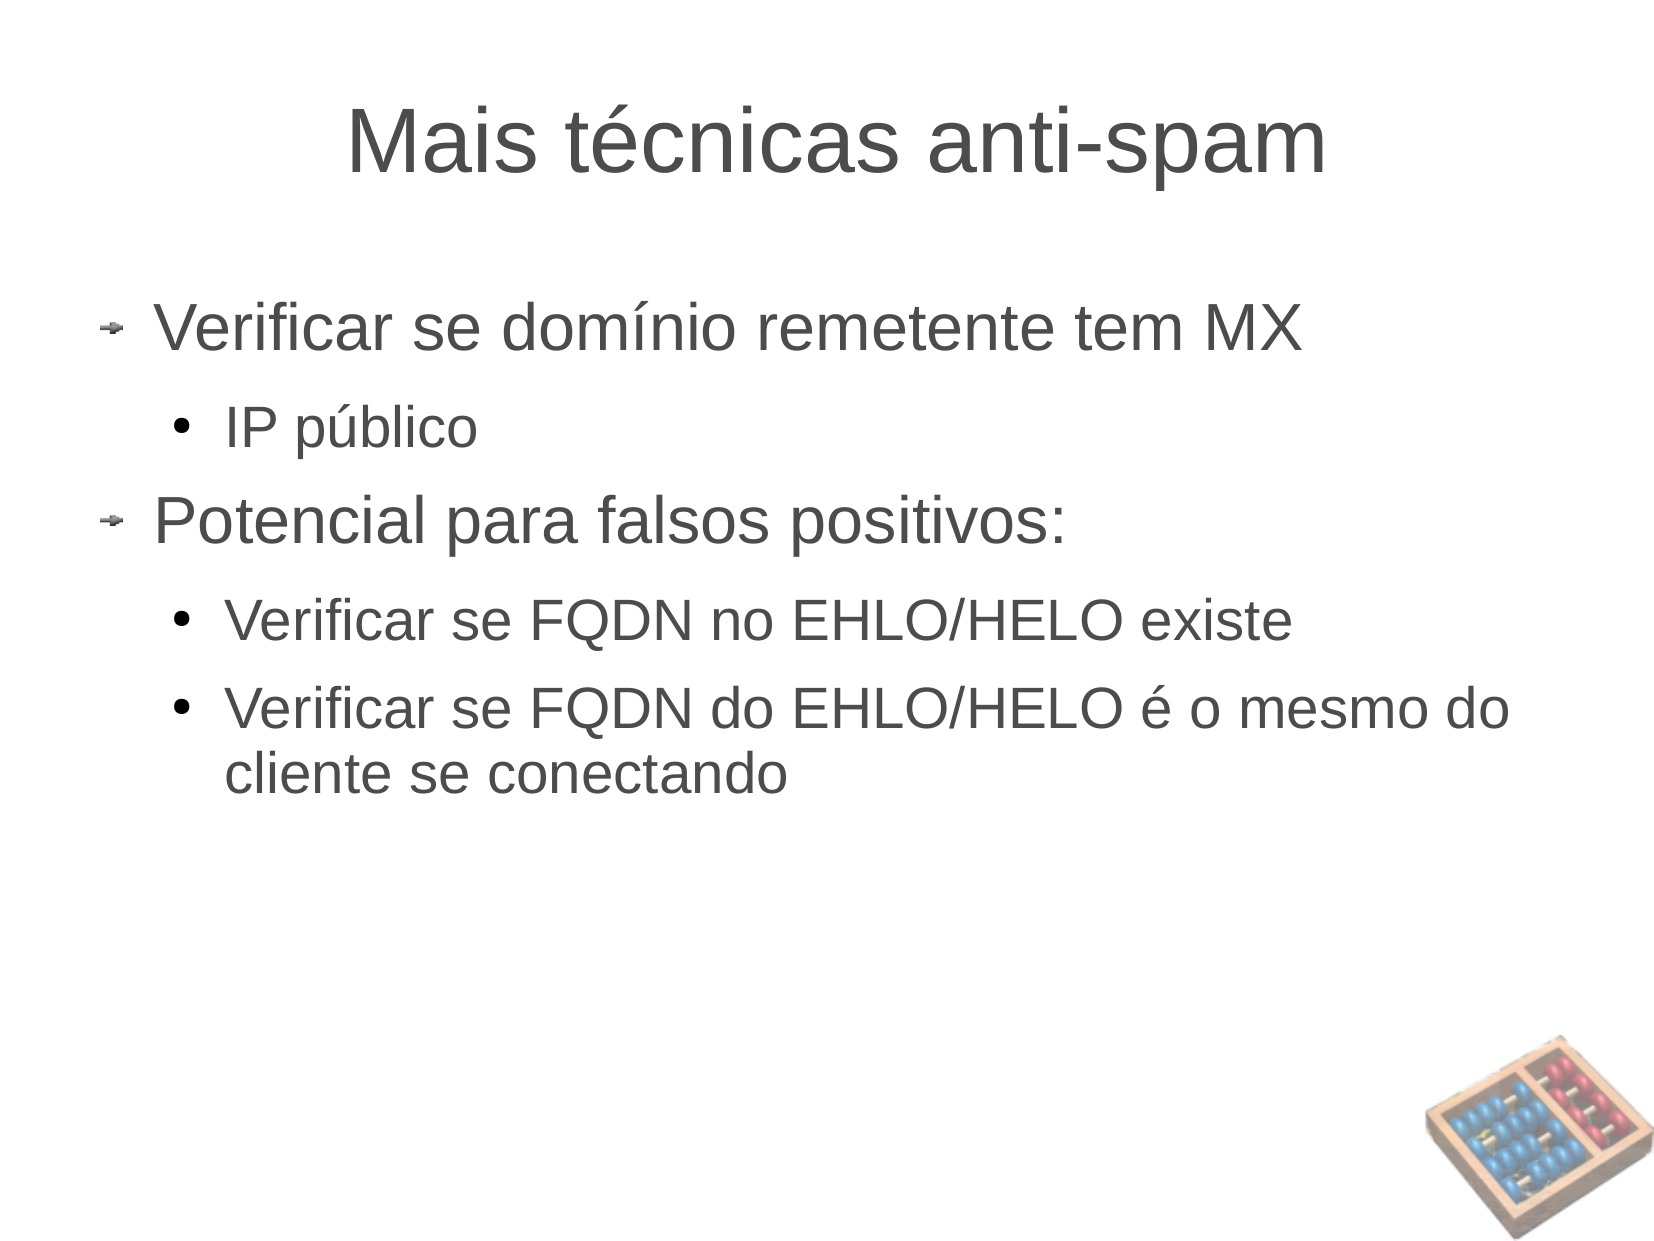

# Mais técnicas anti-spam
Verificar se domínio remetente tem MX
IP público
Potencial para falsos positivos:
Verificar se FQDN no EHLO/HELO existe
Verificar se FQDN do EHLO/HELO é o mesmo do cliente se conectando